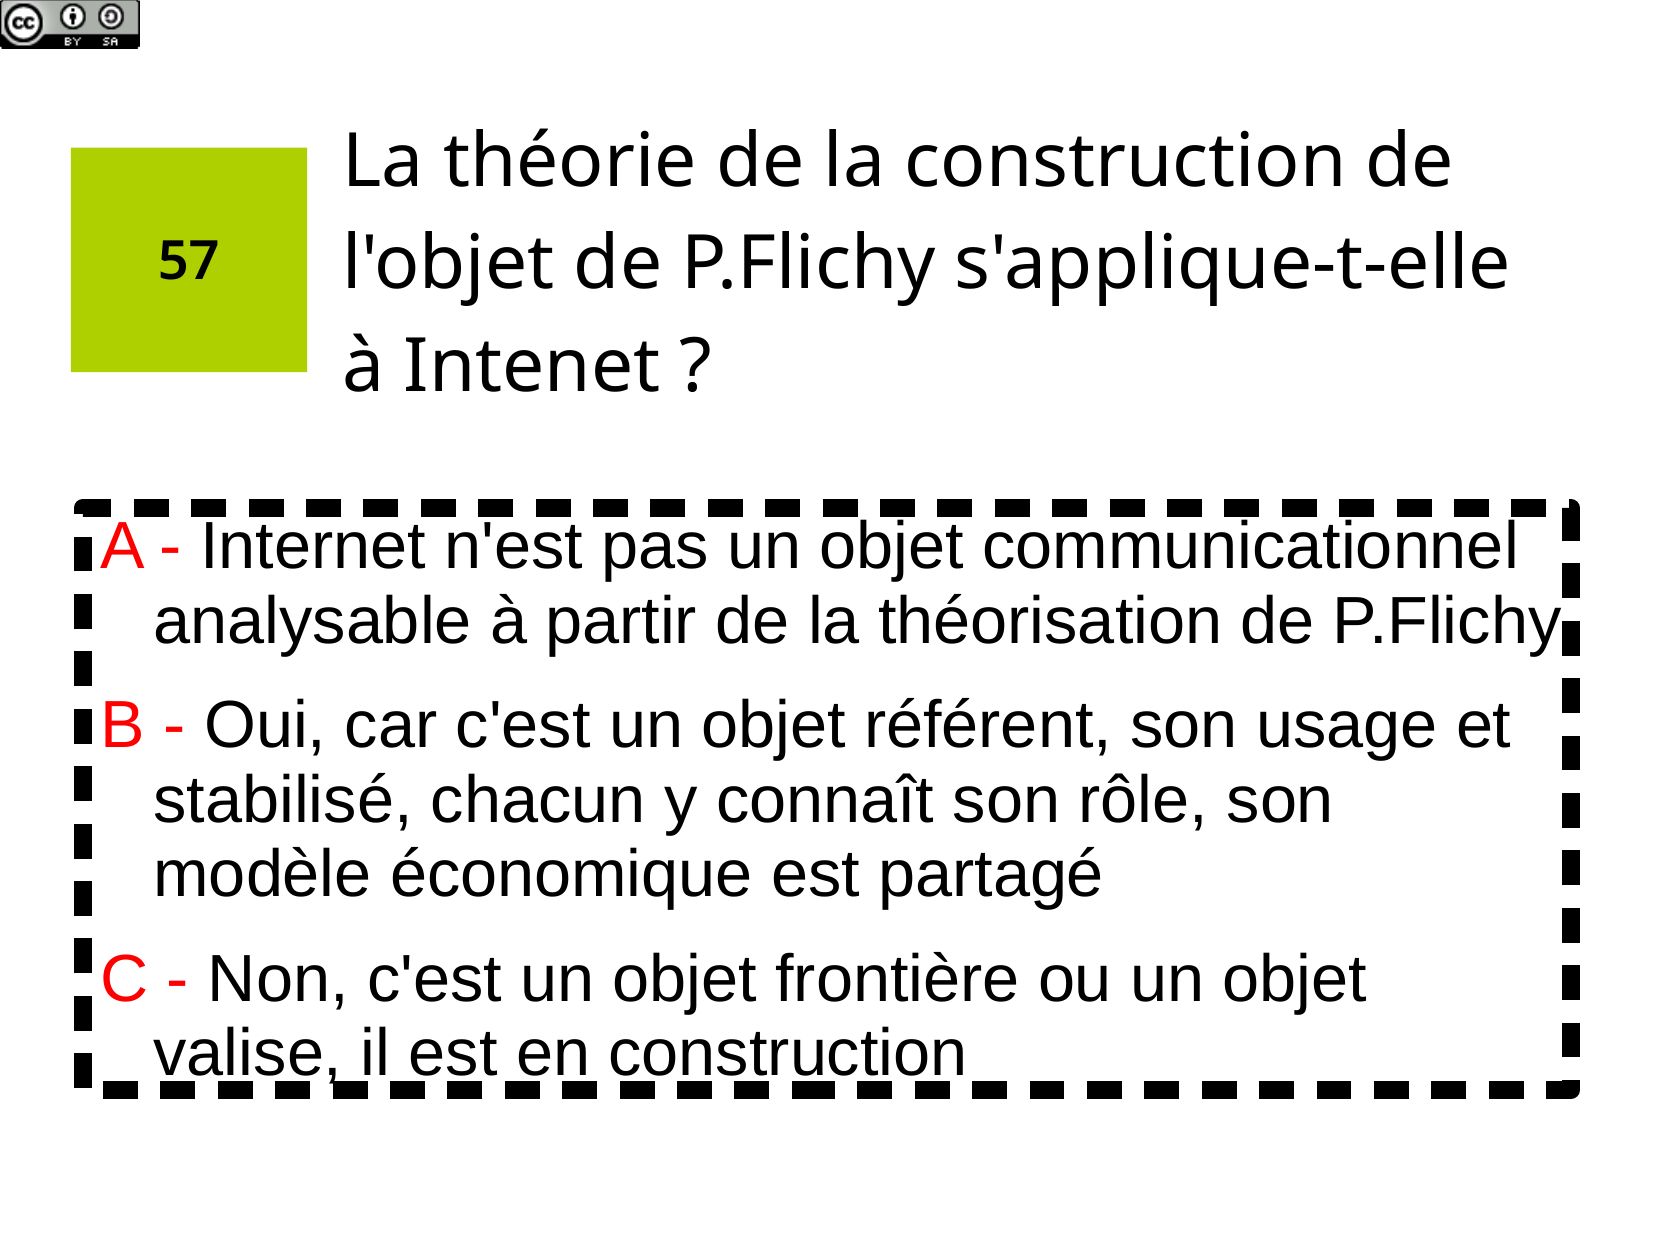

# La théorie de la construction de l'objet de P.Flichy s'applique-t-elle à Intenet ?
57
Internet n'est pas un objet communicationnel analysable à partir de la théorisation de P.Flichy
Oui, car c'est un objet référent, son usage et stabilisé, chacun y connaît son rôle, son modèle économique est partagé
Non, c'est un objet frontière ou un objet valise, il est en construction